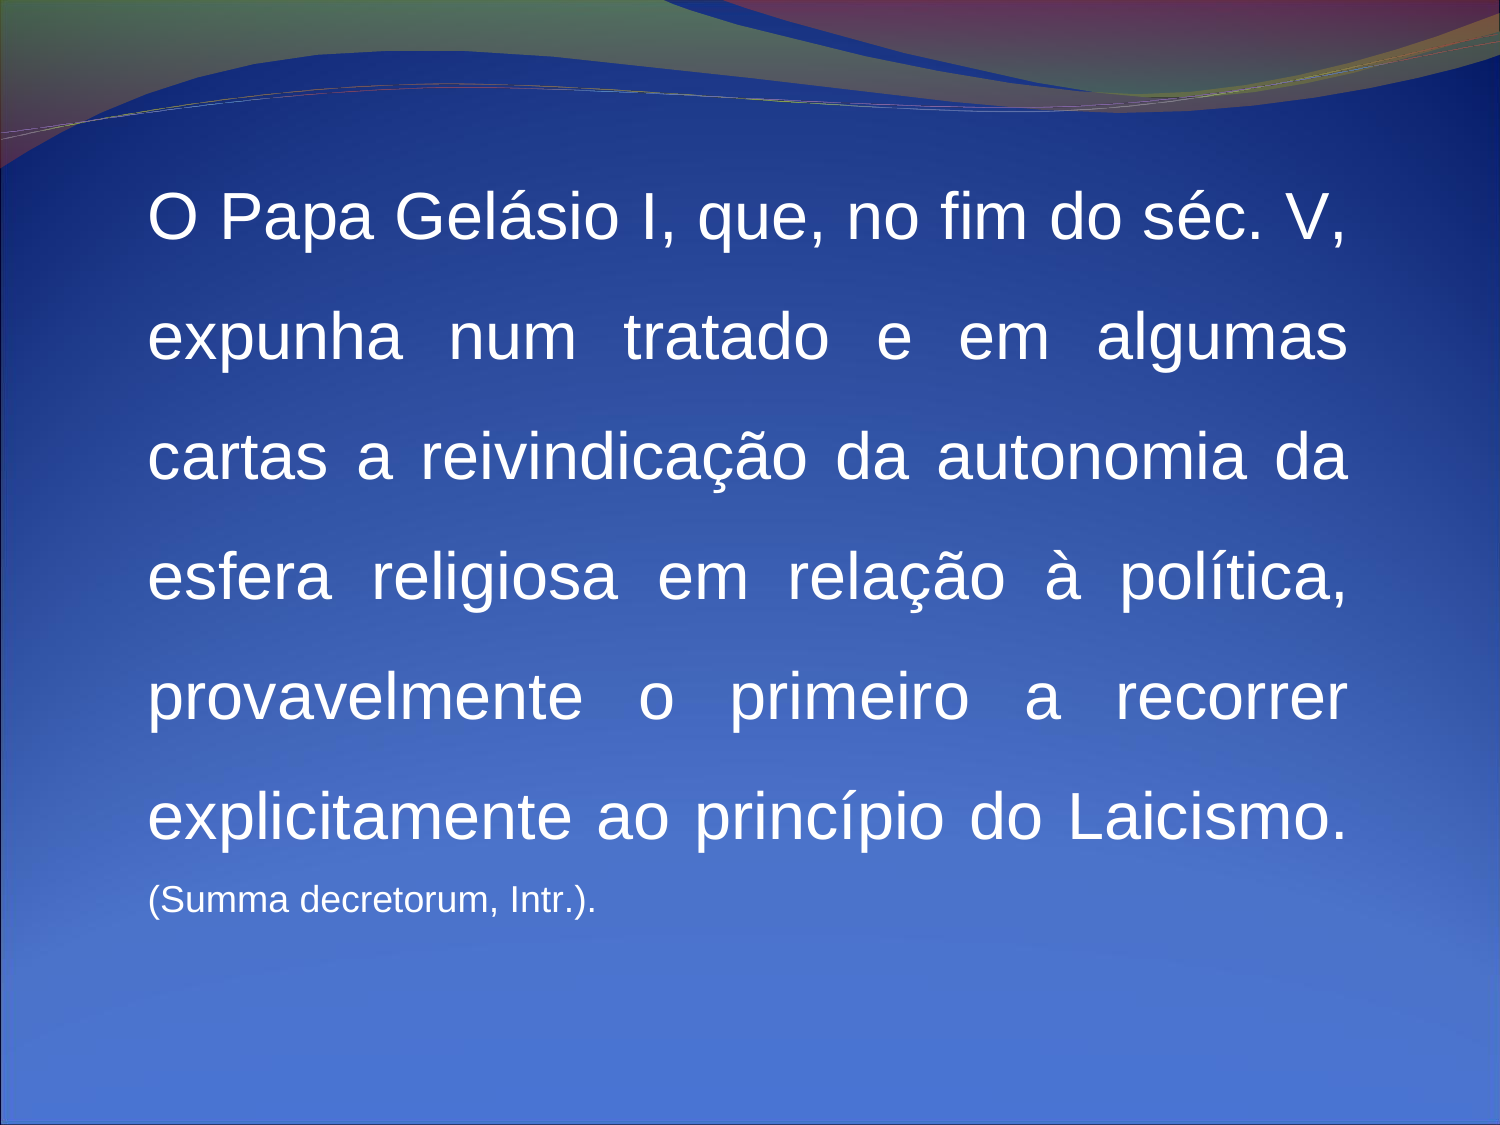

O Papa Gelásio I, que, no fim do séc. V, expunha num tratado e em algumas cartas a reivindicação da autonomia da esfera religiosa em relação à política, provavelmente o primeiro a recorrer explicitamente ao princípio do Laicismo. (Summa decretorum, Intr.).